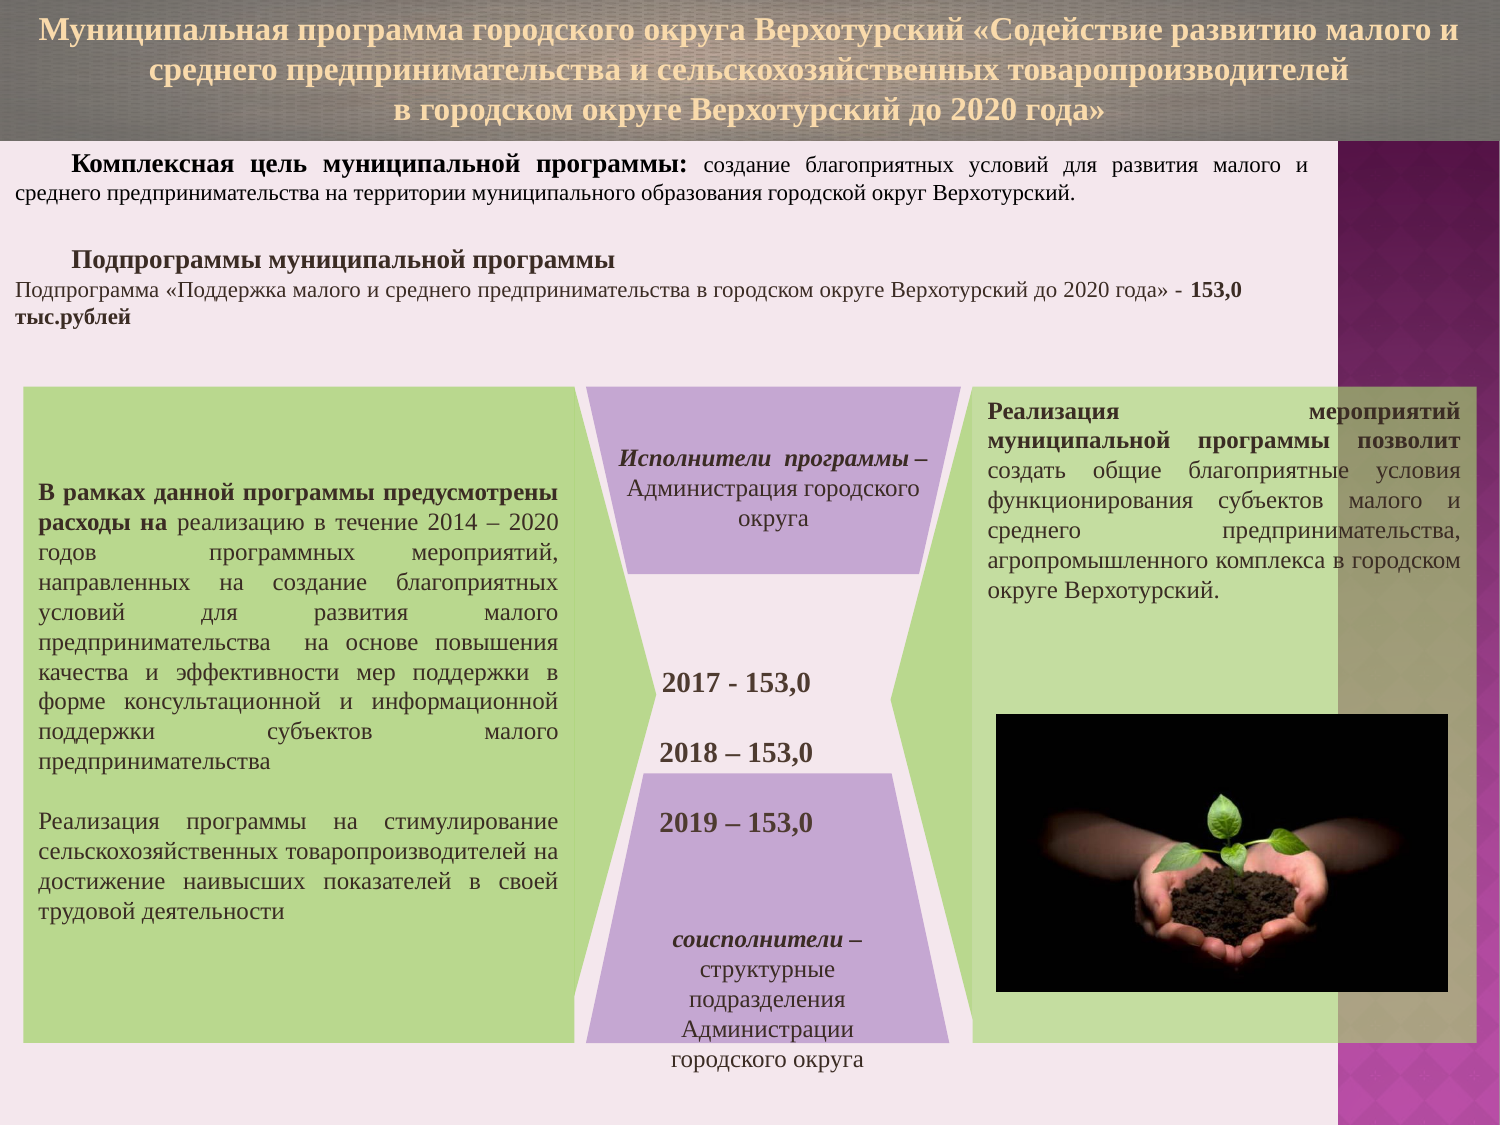

Муниципальная программа городского округа Верхотурский «Содействие развитию малого и среднего предпринимательства и сельскохозяйственных товаропроизводителей
в городском округе Верхотурский до 2020 года»
Комплексная цель муниципальной программы: создание благоприятных условий для развития малого и среднего предпринимательства на территории муниципального образования городской округ Верхотурский.
 Подпрограммы муниципальной программы
Подпрограмма «Поддержка малого и среднего предпринимательства в городском округе Верхотурский до 2020 года» - 153,0 тыс.рублей
В рамках данной программы предусмотрены расходы на реализацию в течение 2014 – 2020 годов программных мероприятий, направленных на создание благоприятных условий для развития малого предпринимательства на основе повышения качества и эффективности мер поддержки в форме консультационной и информационной поддержки субъектов малого предпринимательства
Реализация программы на стимулирование сельскохозяйственных товаропроизводителей на достижение наивысших показателей в своей трудовой деятельности
Реализация мероприятий муниципальной программы позволит создать общие благоприятные условия функционирования субъектов малого и среднего предпринимательства, агропромышленного комплекса в городском округе Верхотурский.
Исполнители программы – Администрация городского округа
2017 - 153,0
2018 – 153,0
2019 – 153,0
соисполнители – структурные подразделения Администрации городского округа